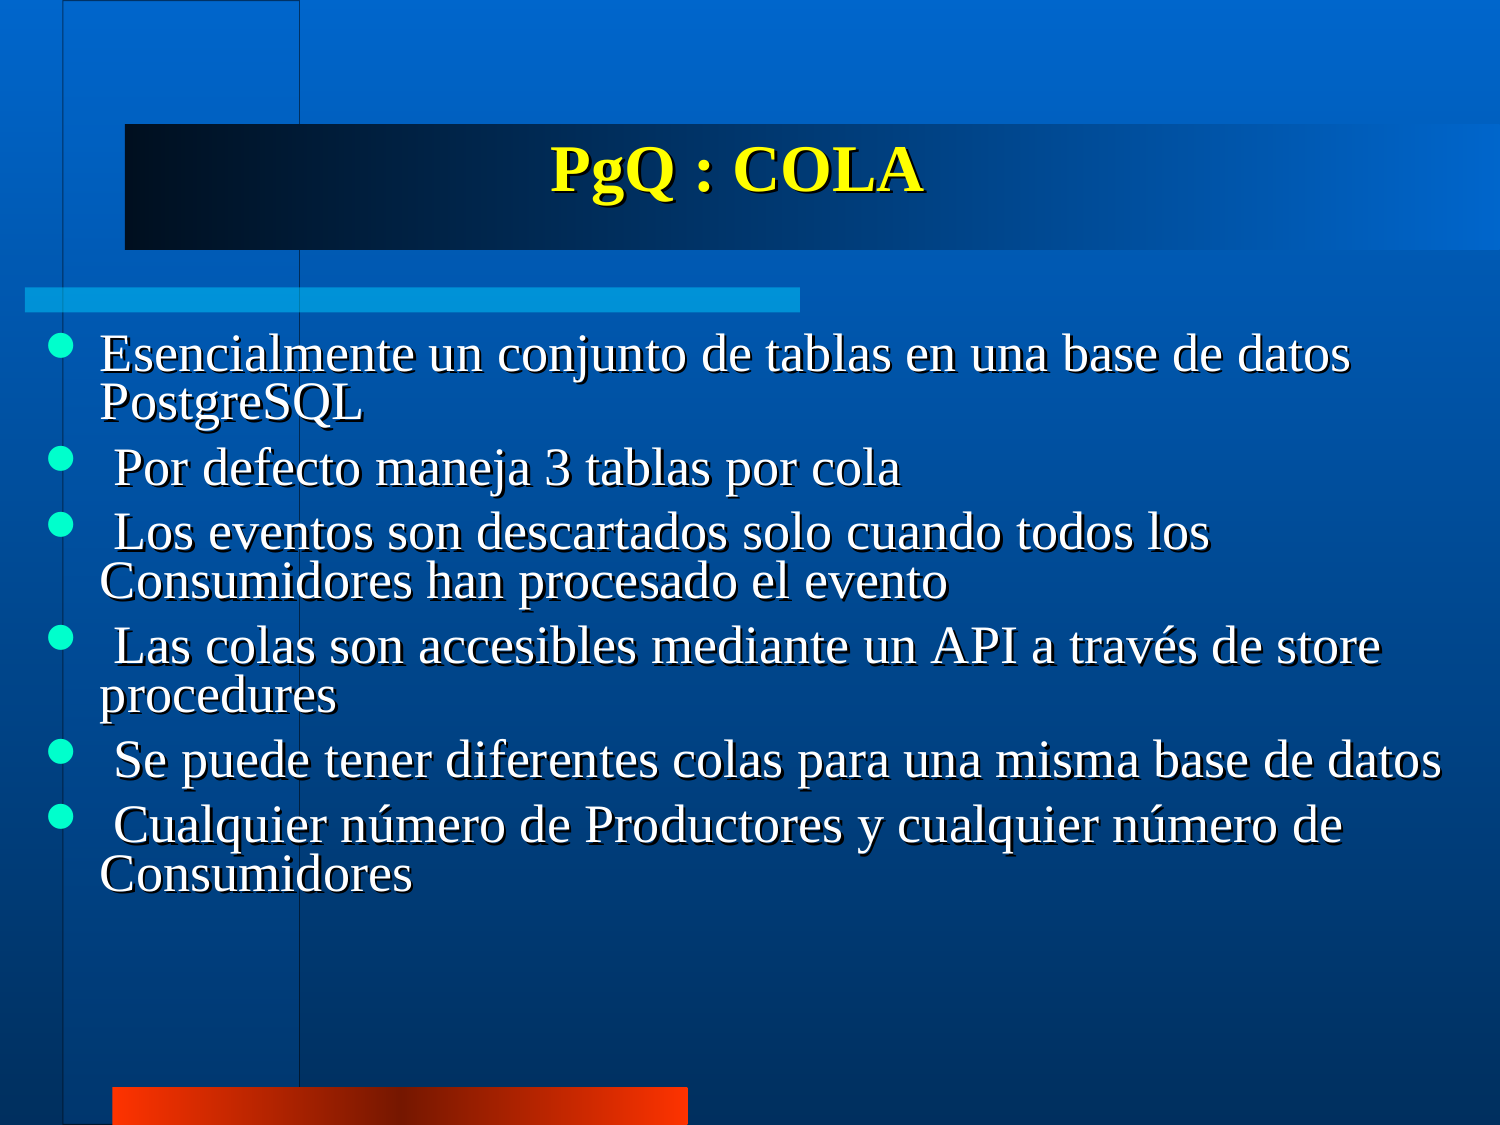

# PgQ : COLA
Esencialmente un conjunto de tablas en una base de datos PostgreSQL
 Por defecto maneja 3 tablas por cola
 Los eventos son descartados solo cuando todos los Consumidores han procesado el evento
 Las colas son accesibles mediante un API a través de store procedures
 Se puede tener diferentes colas para una misma base de datos
 Cualquier número de Productores y cualquier número de Consumidores